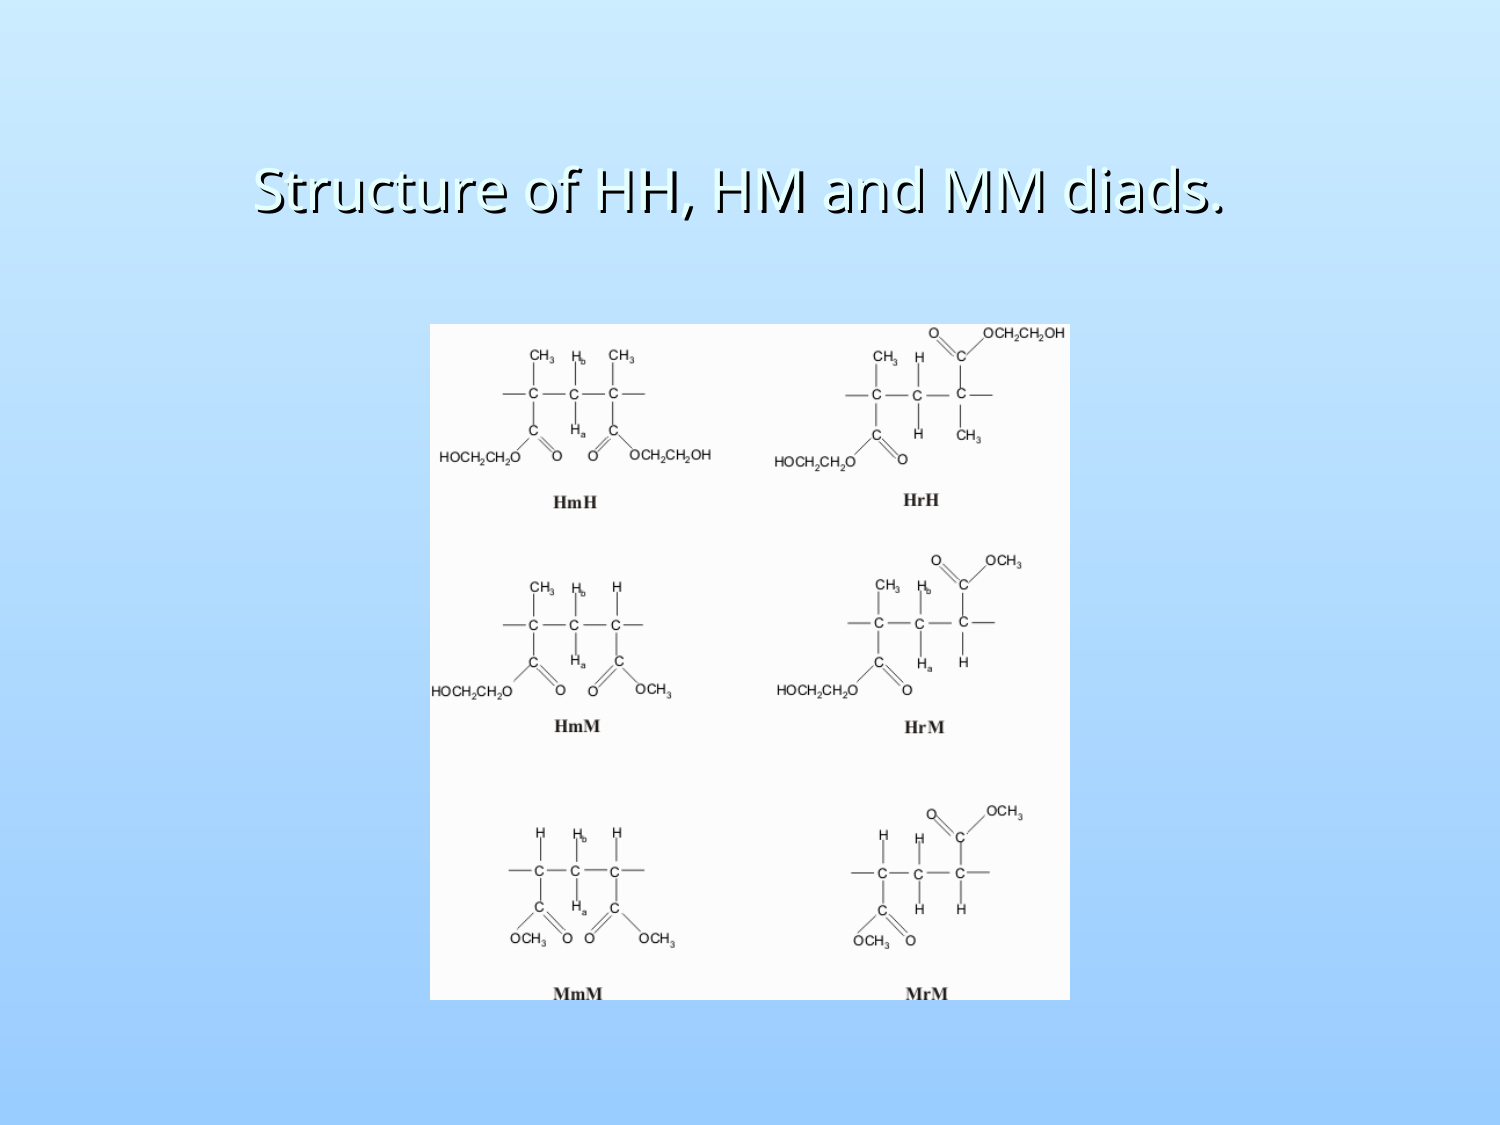

# Structure of HH, HM and MM diads.